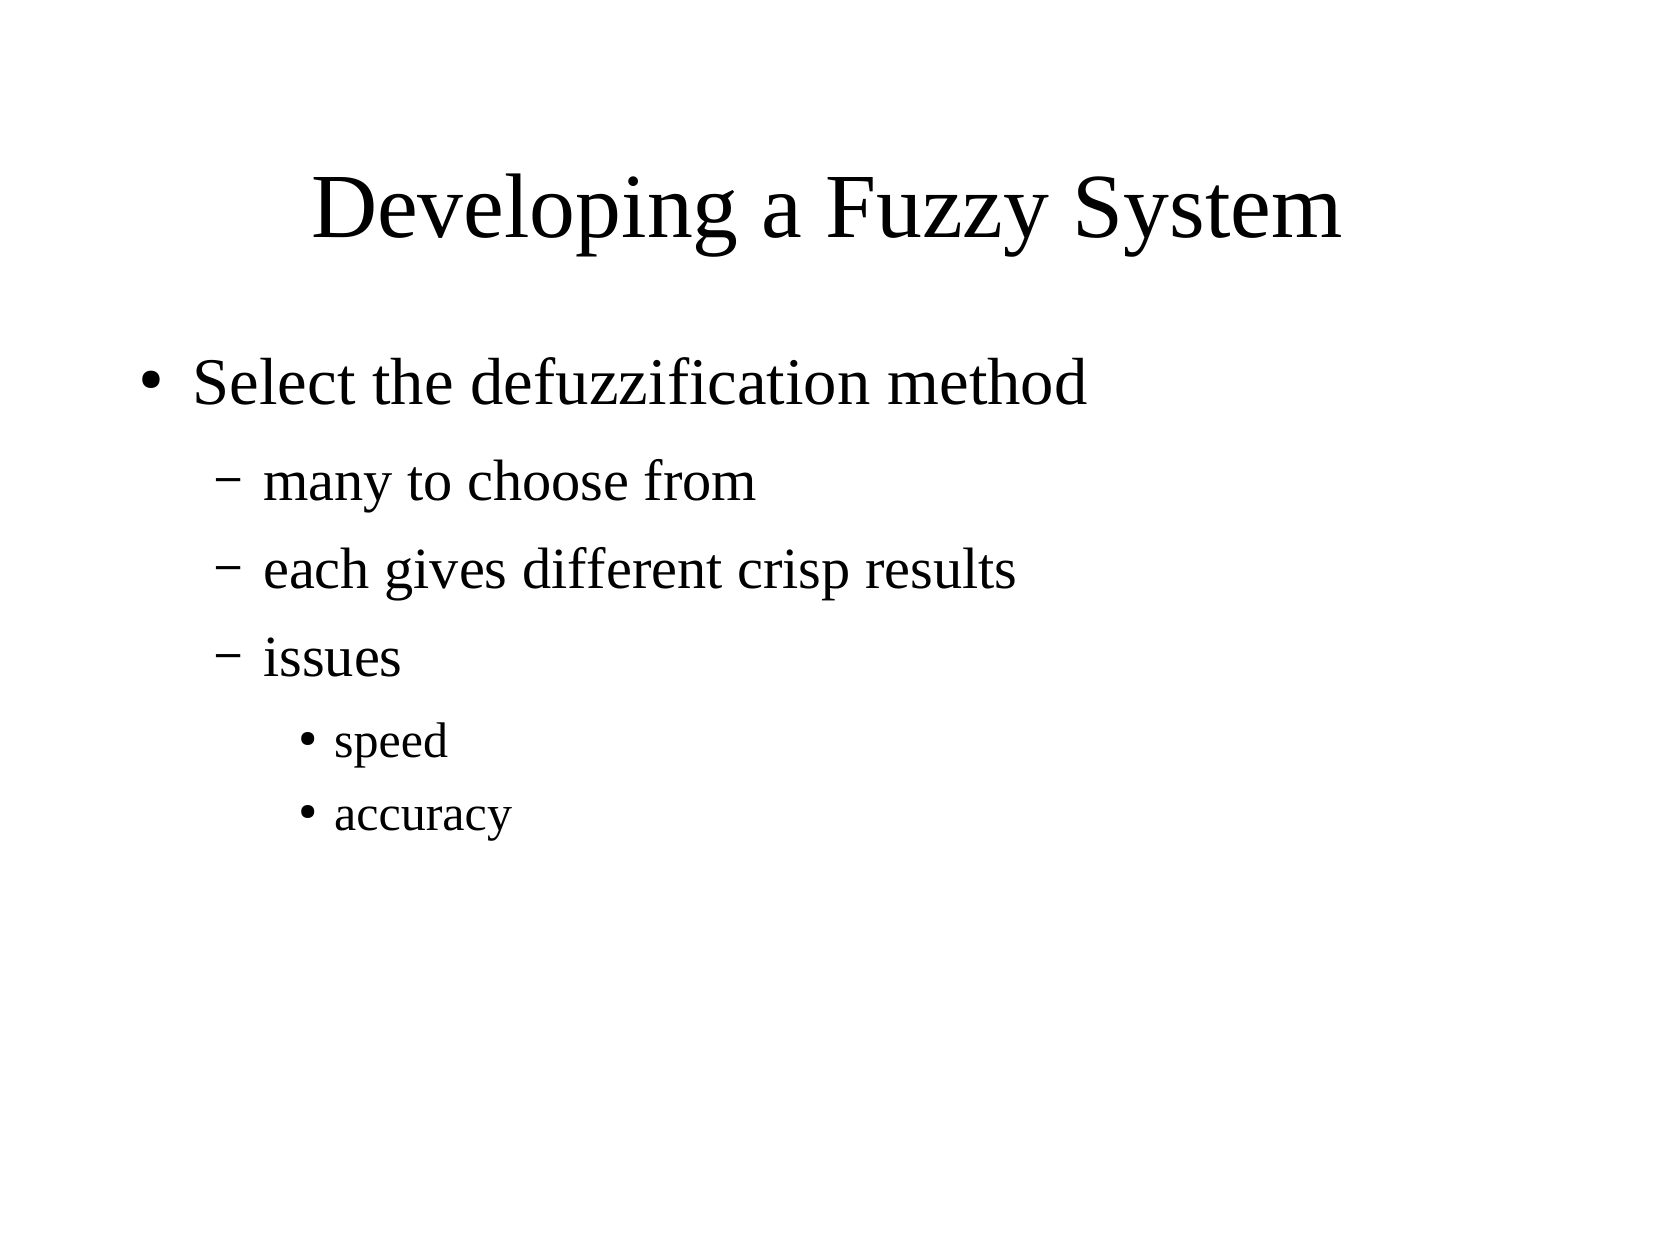

# Developing a Fuzzy System
Select the defuzzification method
many to choose from
each gives different crisp results
issues
speed
accuracy